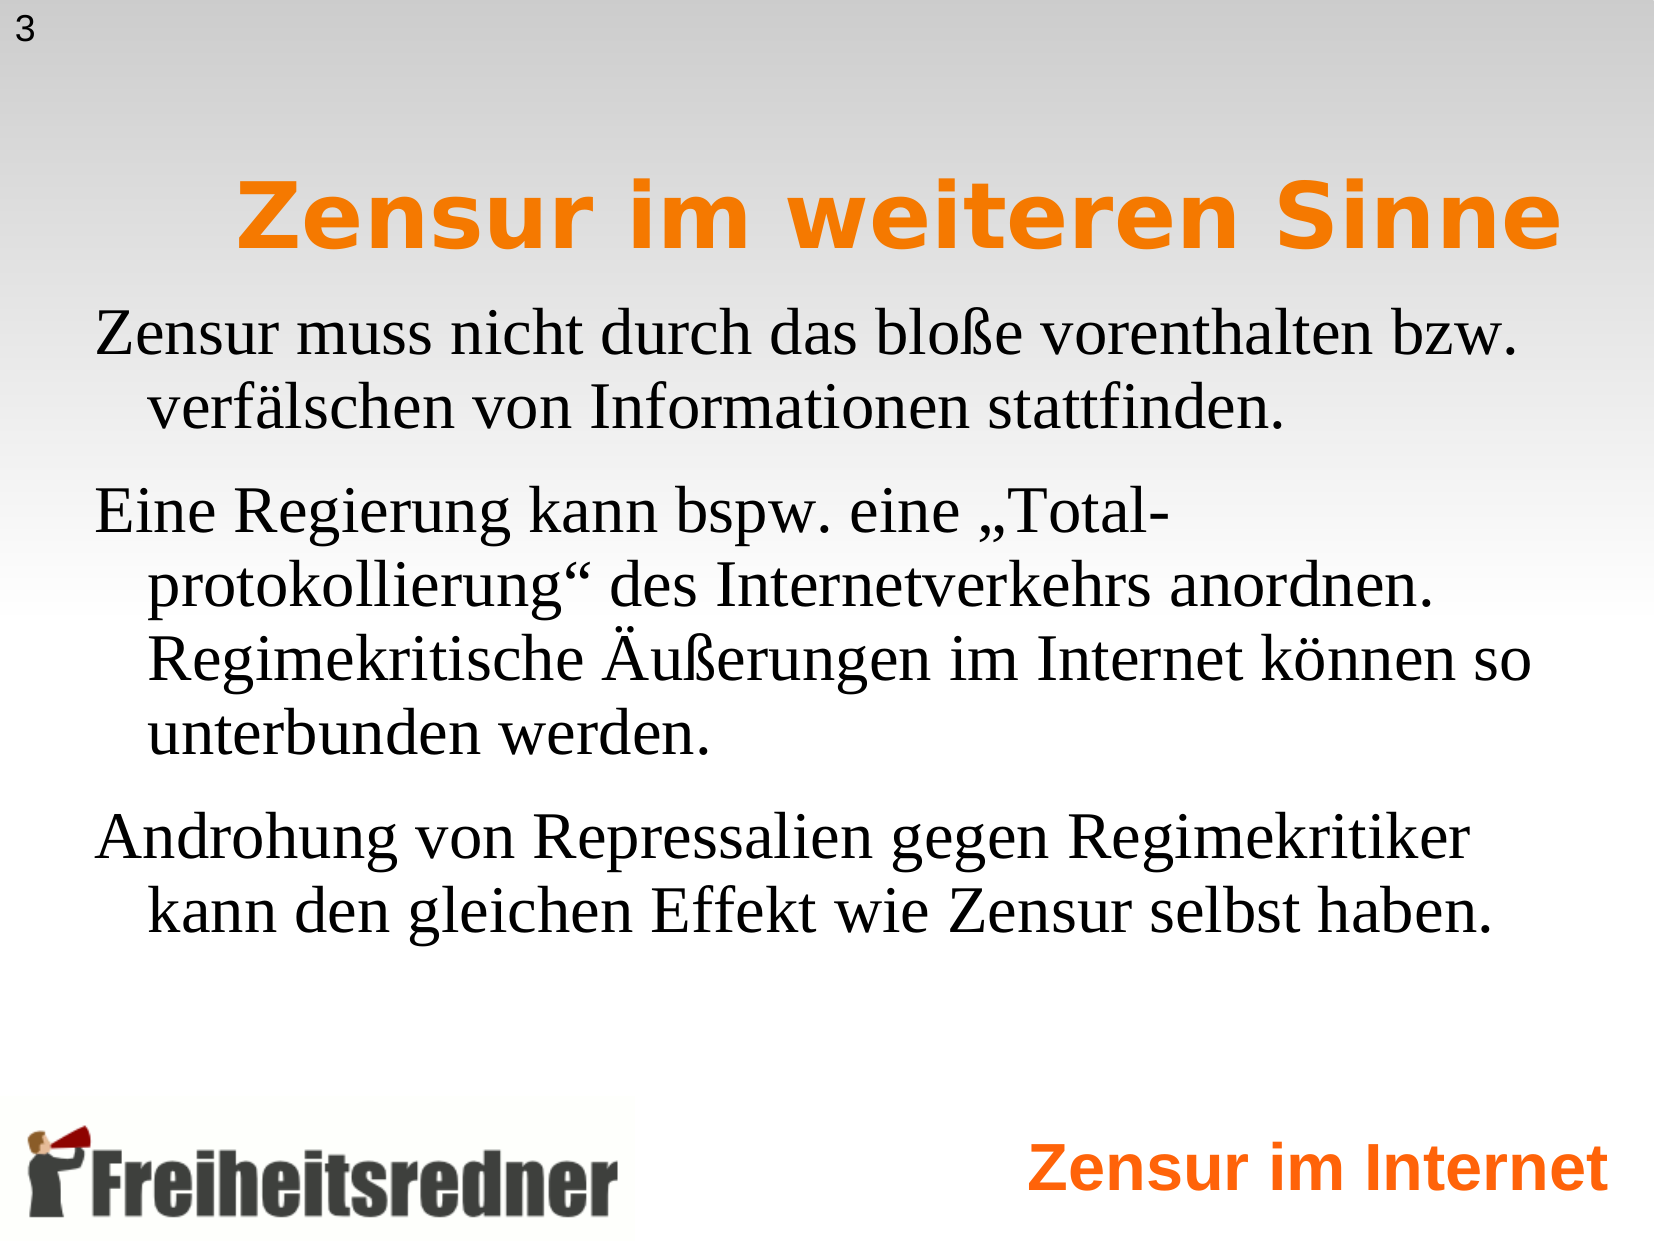

# Zensur im weiteren Sinne
Zensur muss nicht durch das bloße vorenthalten bzw. verfälschen von Informationen stattfinden.
Eine Regierung kann bspw. eine „Total-
protokollierung“ des Internetverkehrs anordnen. Regimekritische Äußerungen im Internet können so unterbunden werden.
Androhung von Repressalien gegen Regimekritiker kann den gleichen Effekt wie Zensur selbst haben.